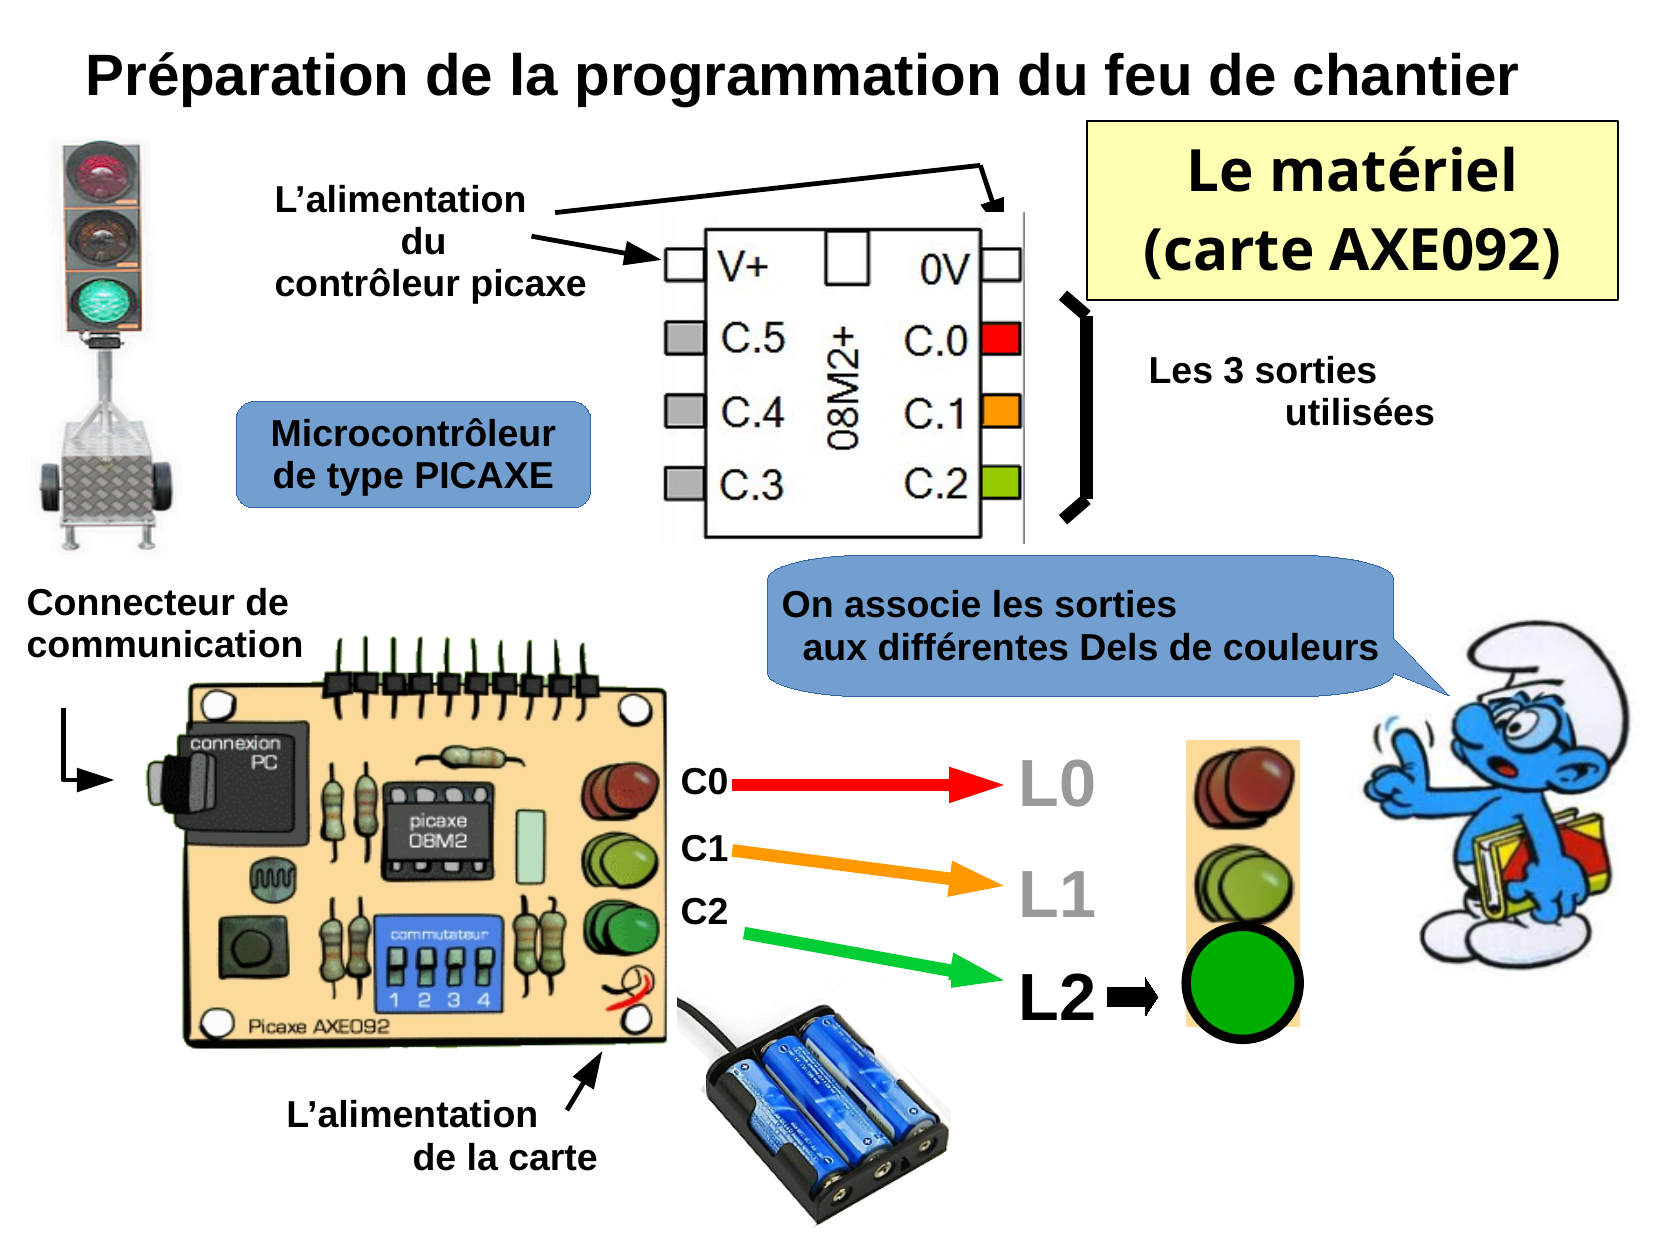

Préparation de la programmation du feu de chantier
Le matériel
(carte AXE092)
L’alimentation
 du contrôleur picaxe
Microcontrôleur
de type PICAXE
Les 3 sorties
 utilisées
On associe les sorties
 aux différentes Dels de couleurs
Connecteur de
communication
L0
L1
L2
C0
C1
C2
L’alimentation
 de la carte